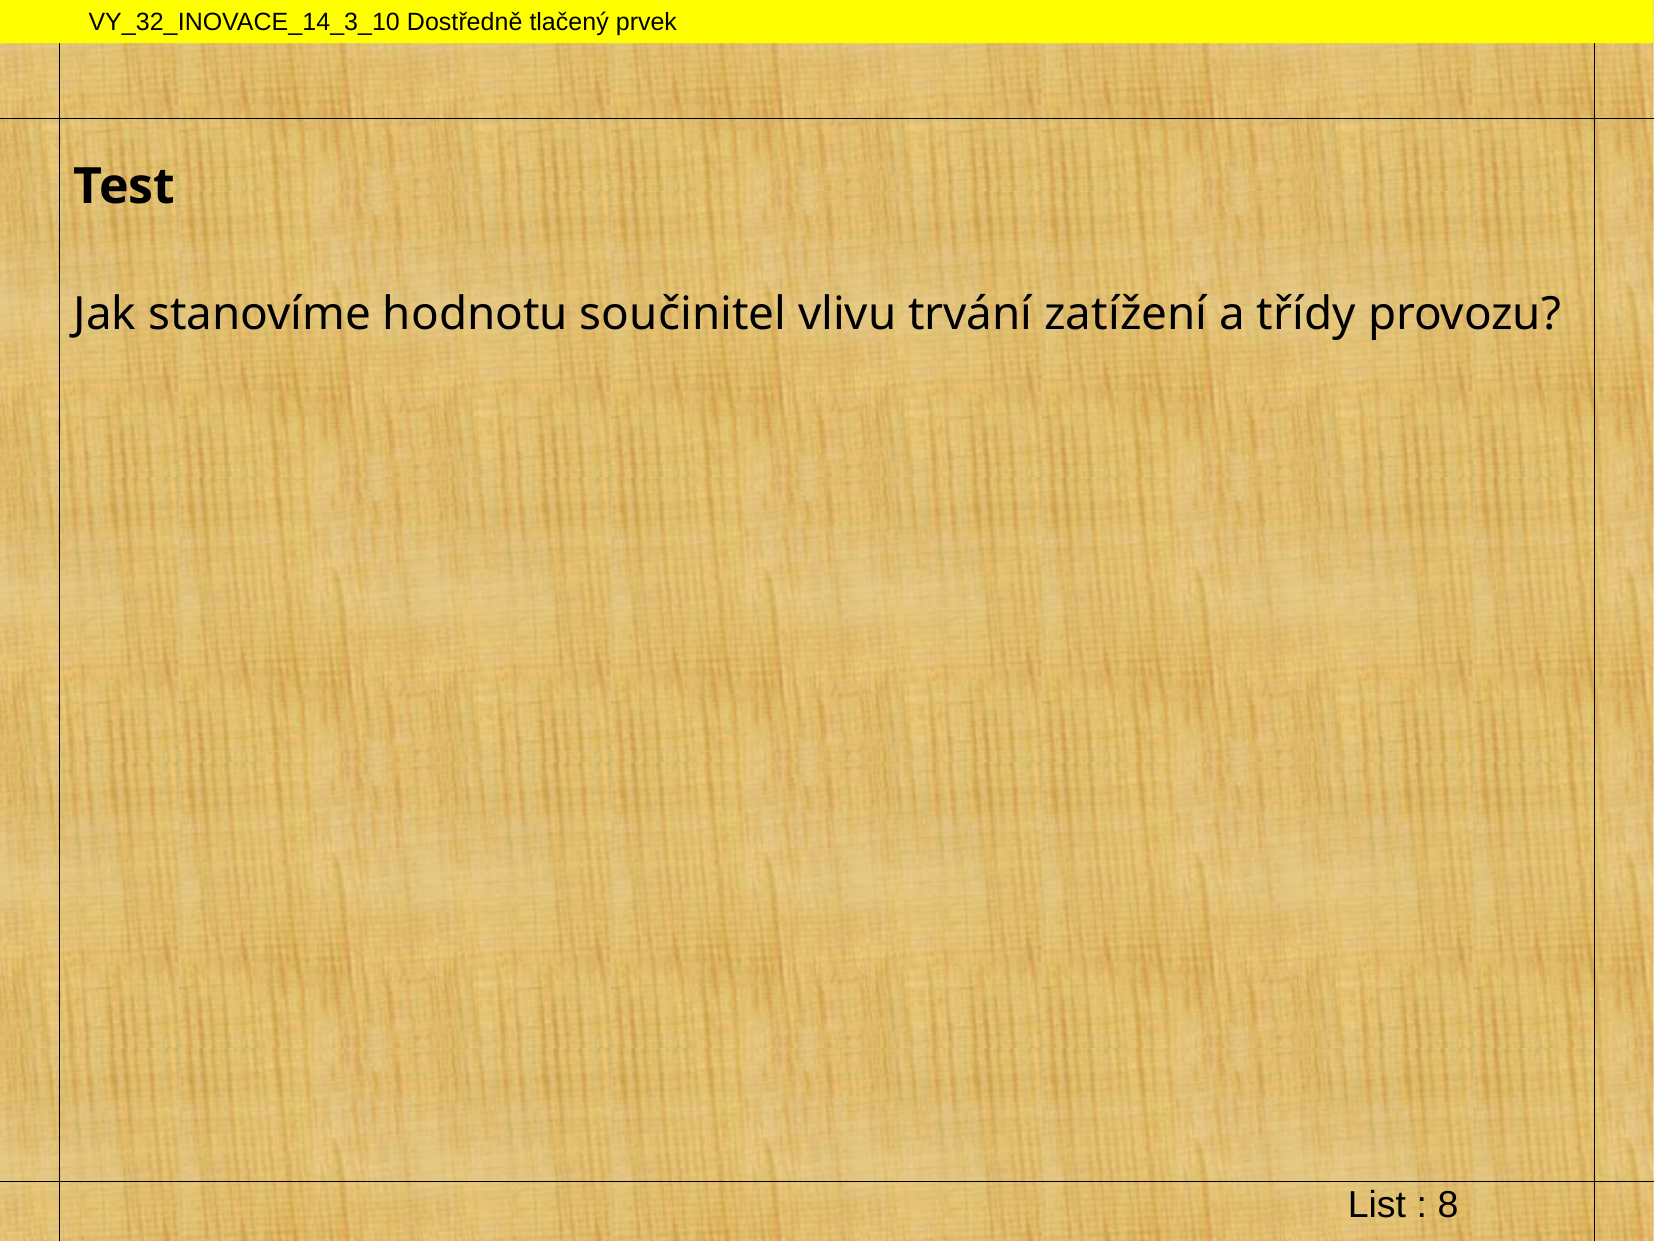

VY_32_INOVACE_14_3_10 Dostředně tlačený prvek
Test
Jak stanovíme hodnotu součinitel vlivu trvání zatížení a třídy provozu?
List :